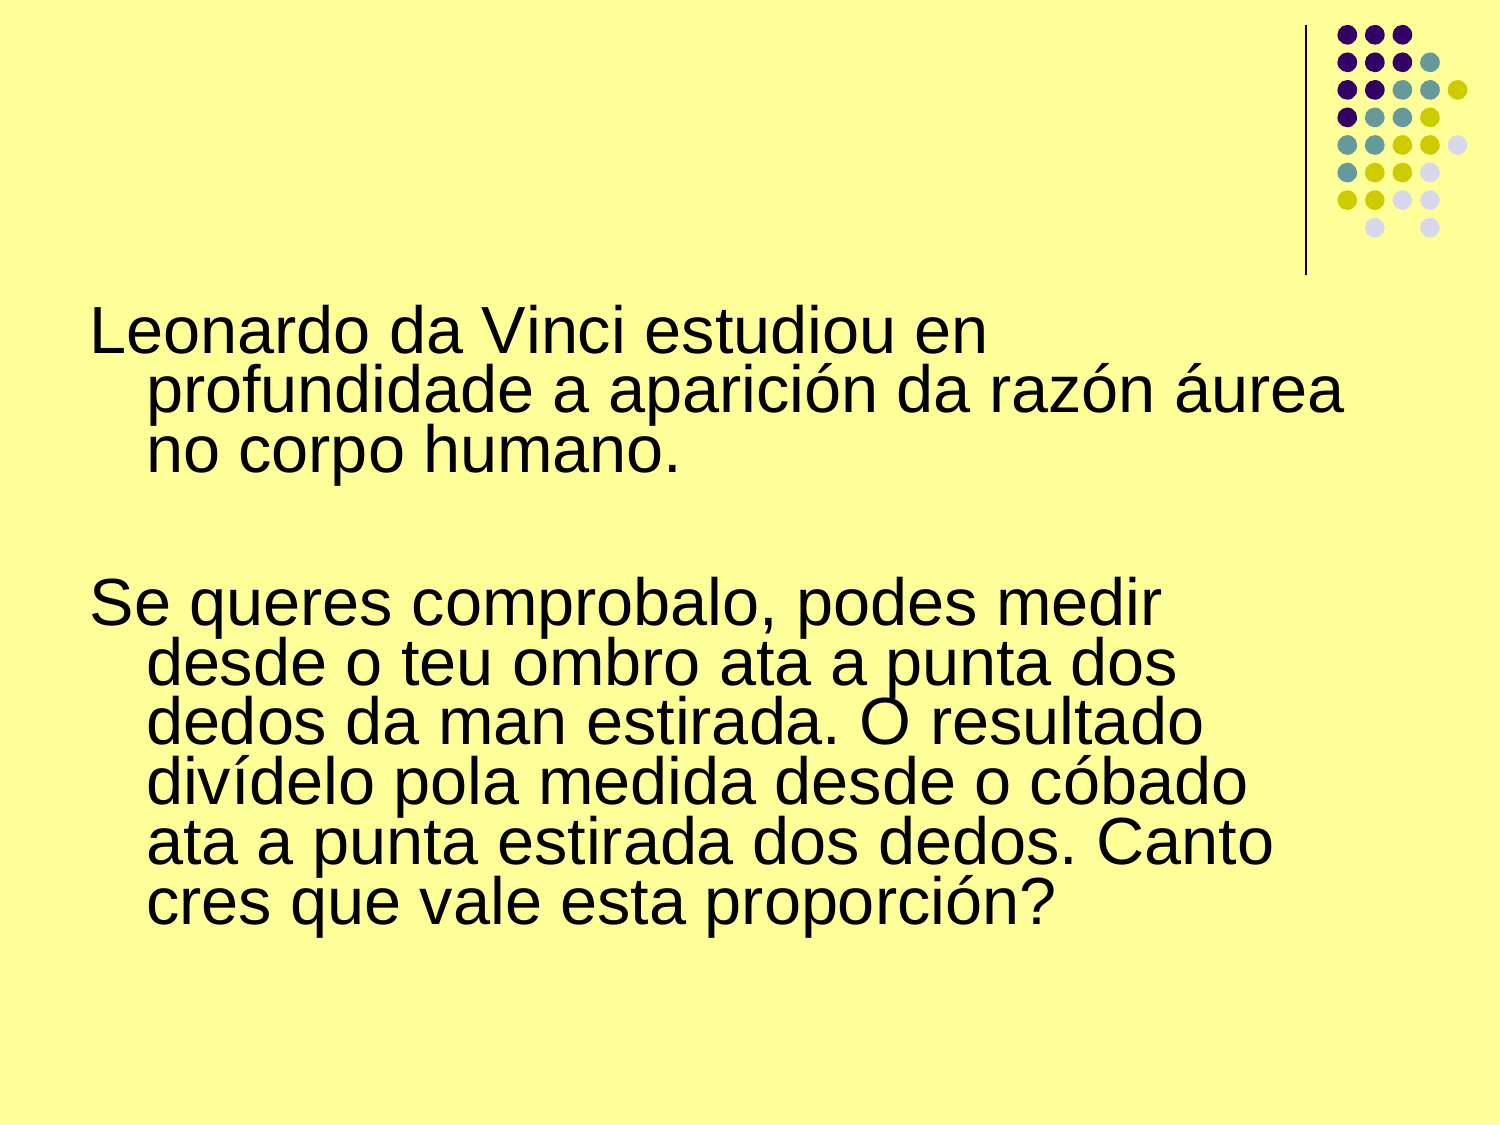

# Leonardo da Vinci estudiou en profundidade a aparición da razón áurea no corpo humano.
Se queres comprobalo, podes medir desde o teu ombro ata a punta dos dedos da man estirada. O resultado divídelo pola medida desde o cóbado ata a punta estirada dos dedos. Canto cres que vale esta proporción?